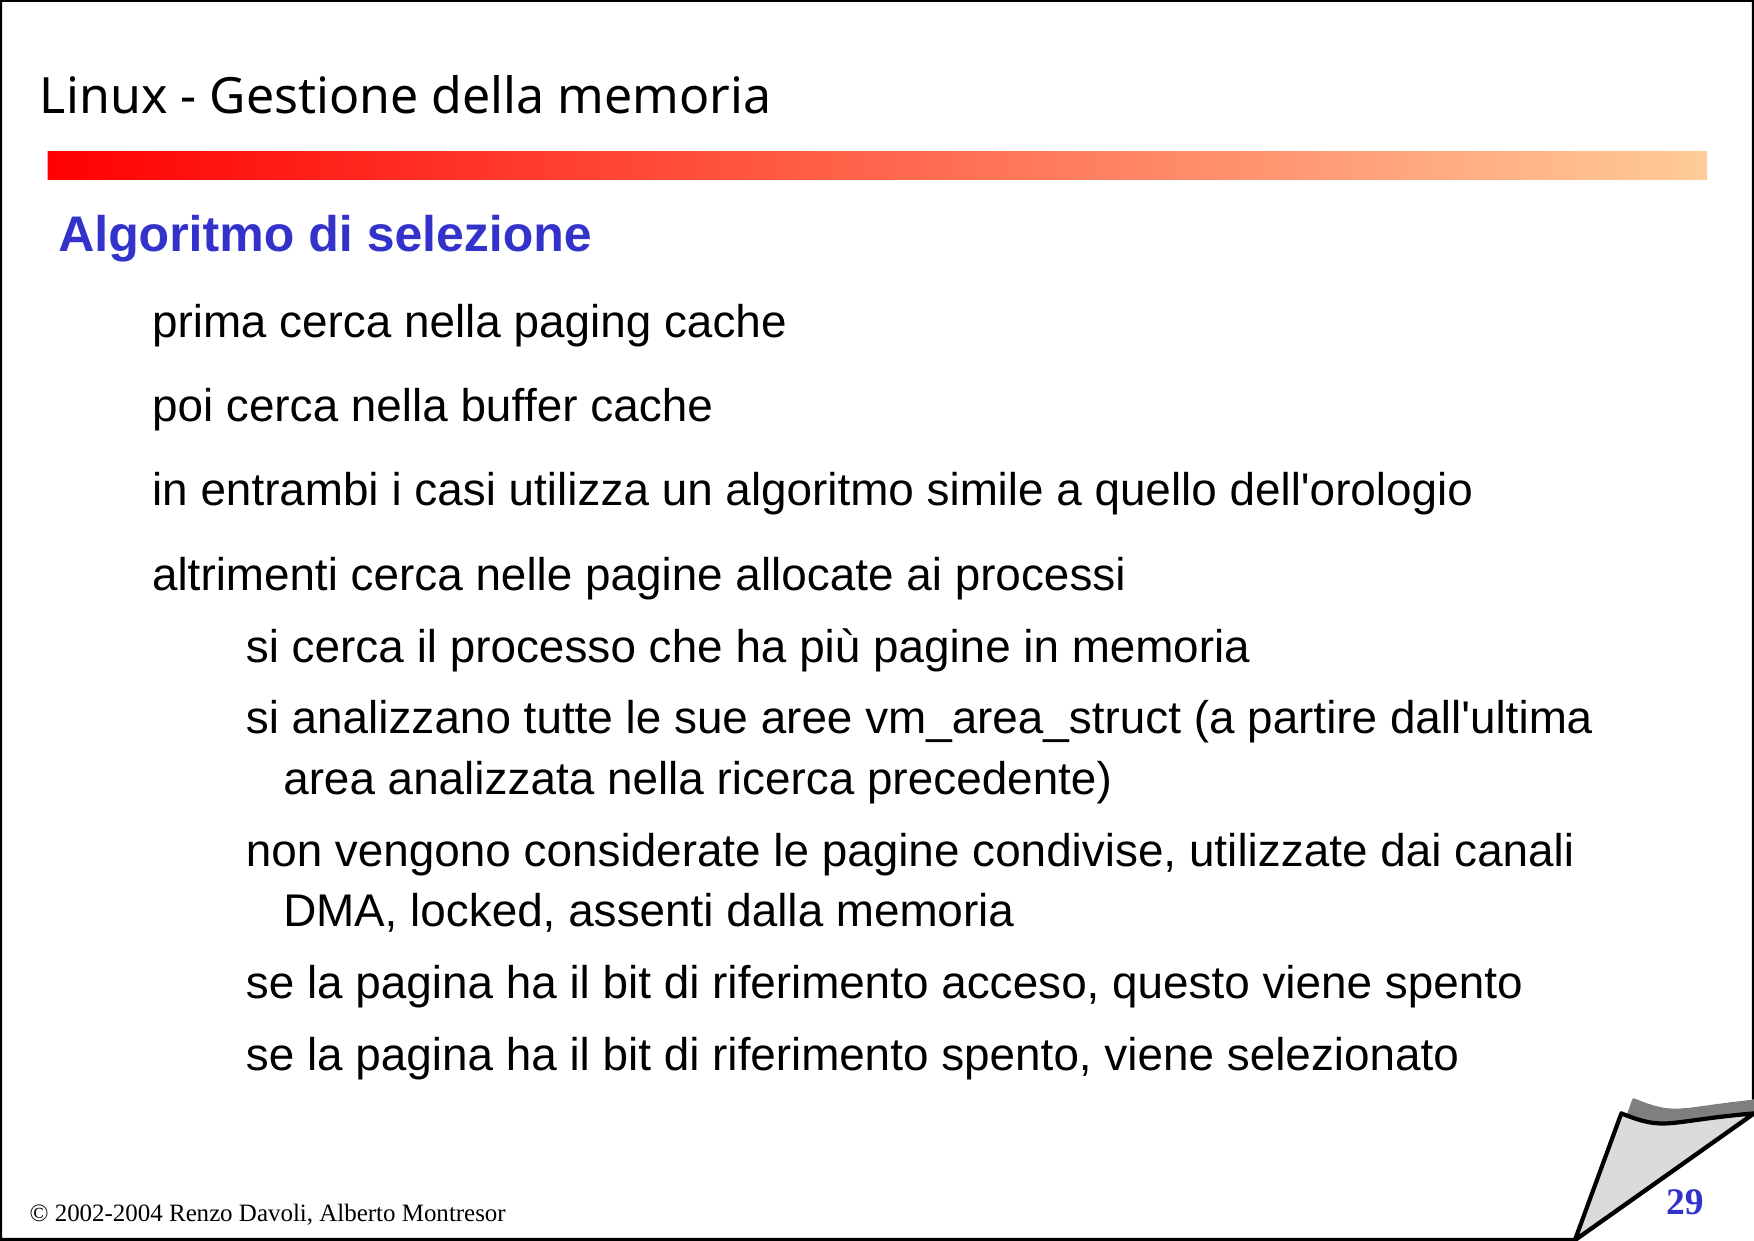

# Linux - Gestione della memoria
Algoritmo di selezione
prima cerca nella paging cache
poi cerca nella buffer cache
in entrambi i casi utilizza un algoritmo simile a quello dell'orologio
altrimenti cerca nelle pagine allocate ai processi
si cerca il processo che ha più pagine in memoria
si analizzano tutte le sue aree vm_area_struct (a partire dall'ultima area analizzata nella ricerca precedente)
non vengono considerate le pagine condivise, utilizzate dai canali DMA, locked, assenti dalla memoria
se la pagina ha il bit di riferimento acceso, questo viene spento
se la pagina ha il bit di riferimento spento, viene selezionato